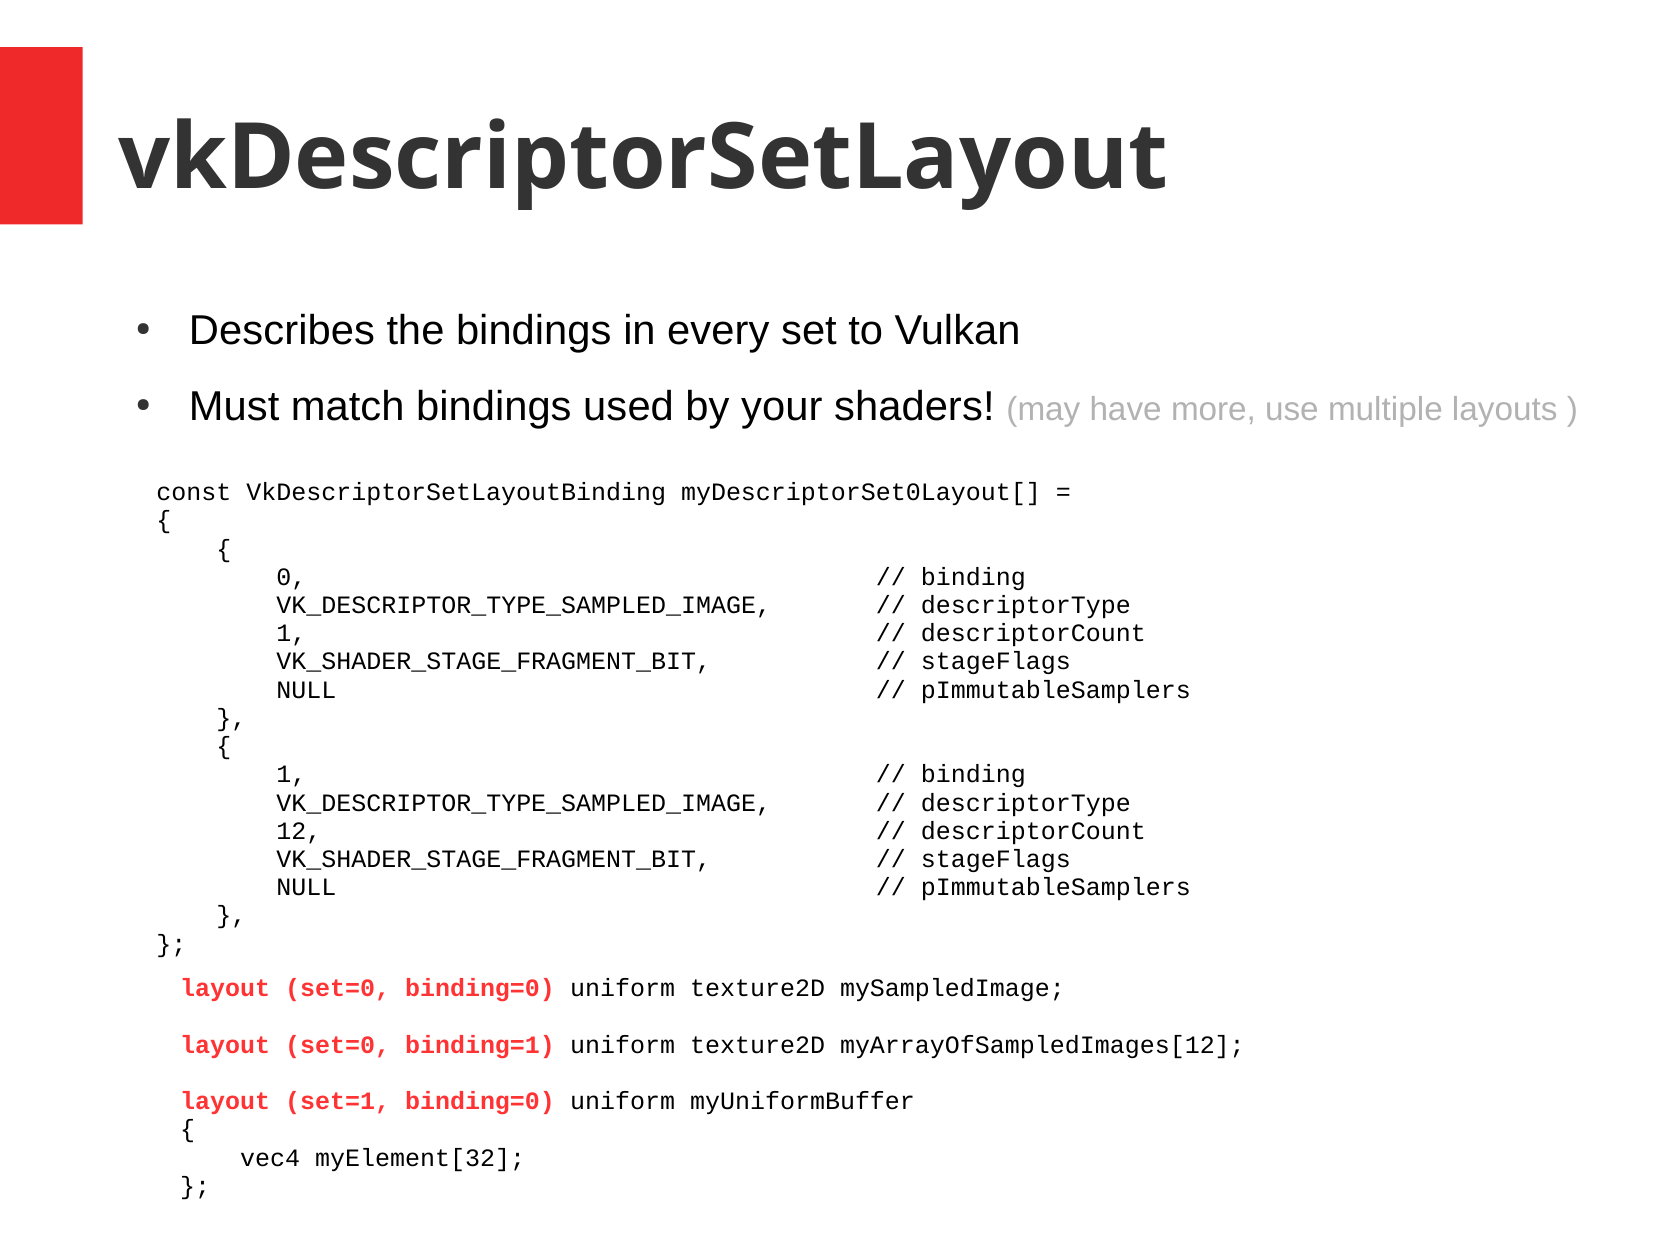

# vkDescriptorSetLayout
Describes the bindings in every set to Vulkan
Must match bindings used by your shaders! (may have more, use multiple layouts )
const VkDescriptorSetLayoutBinding myDescriptorSet0Layout[] =
{
 {
 0, // binding
 VK_DESCRIPTOR_TYPE_SAMPLED_IMAGE, // descriptorType
 1, // descriptorCount
 VK_SHADER_STAGE_FRAGMENT_BIT, // stageFlags
 NULL // pImmutableSamplers
 },
 {
 1, // binding
 VK_DESCRIPTOR_TYPE_SAMPLED_IMAGE, // descriptorType
 12, // descriptorCount
 VK_SHADER_STAGE_FRAGMENT_BIT, // stageFlags
 NULL // pImmutableSamplers
 },
};
layout (set=0, binding=0) uniform texture2D mySampledImage;
layout (set=0, binding=1) uniform texture2D myArrayOfSampledImages[12];
layout (set=1, binding=0) uniform myUniformBuffer
{
 vec4 myElement[32];
};